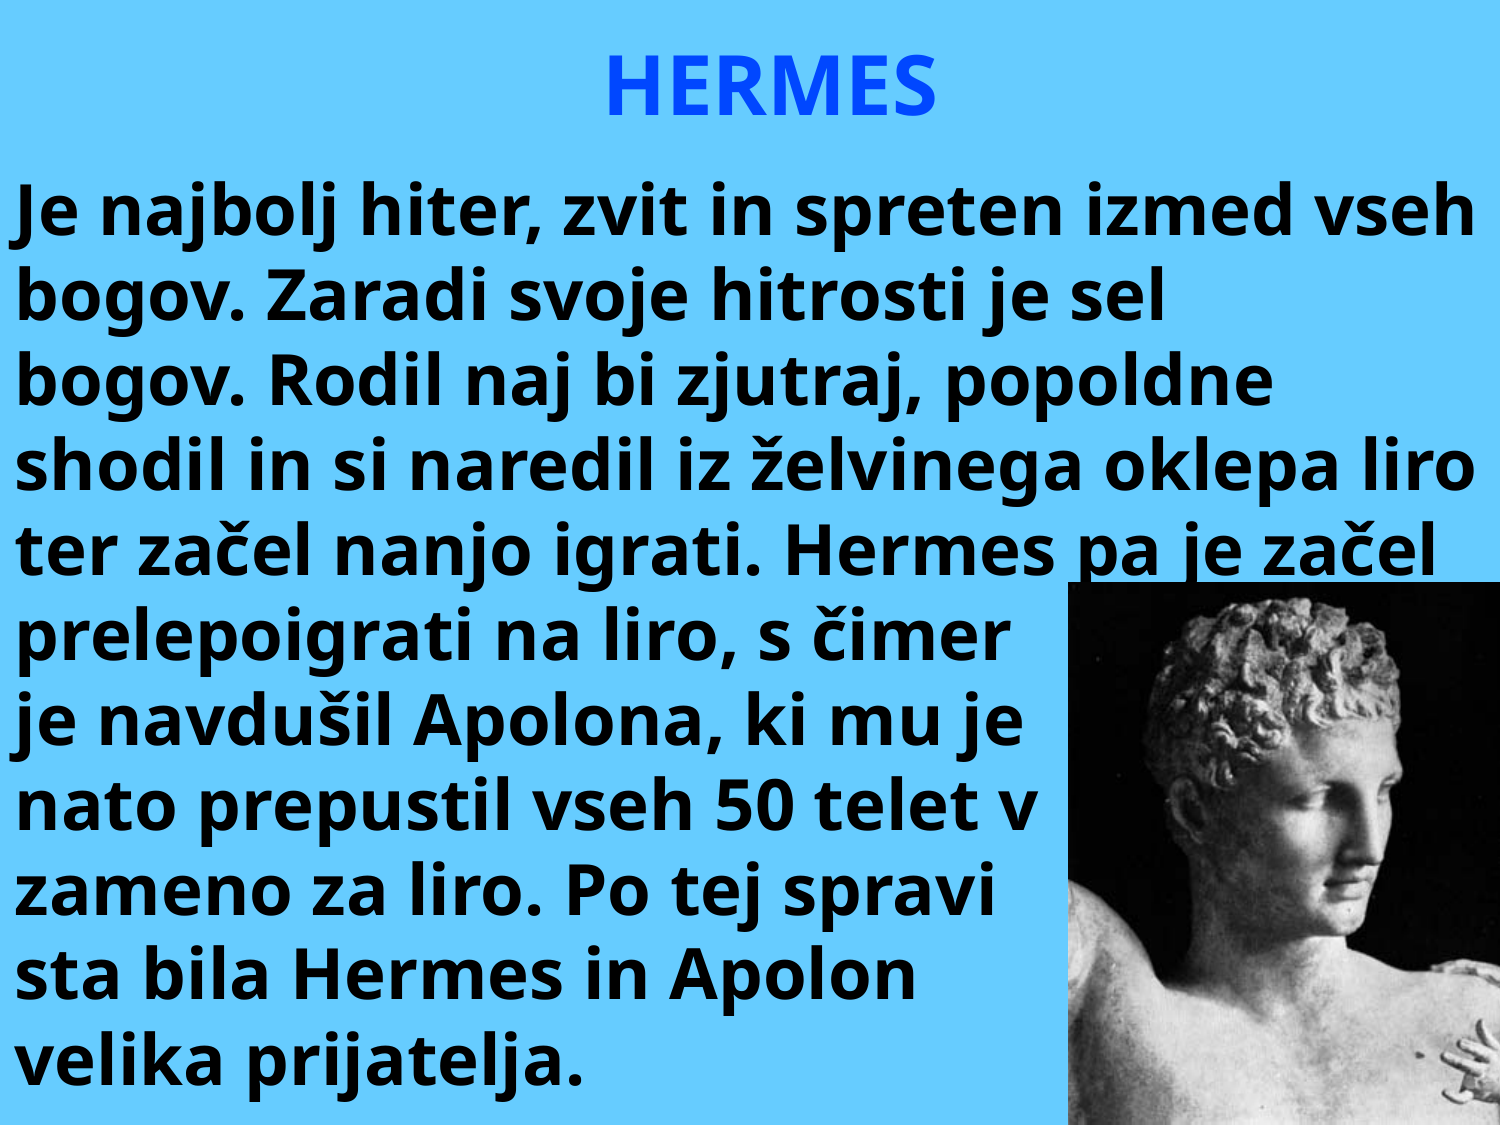

HERMES
Je najbolj hiter, zvit in spreten izmed vseh bogov. Zaradi svoje hitrosti je sel bogov. Rodil naj bi zjutraj, popoldne shodil in si naredil iz želvinega oklepa liro ter začel nanjo igrati. Hermes pa je začel prelepoigrati na liro, s čimer
je navdušil Apolona, ki mu je
nato prepustil vseh 50 telet v
zameno za liro. Po tej spravi
sta bila Hermes in Apolon
velika prijatelja.